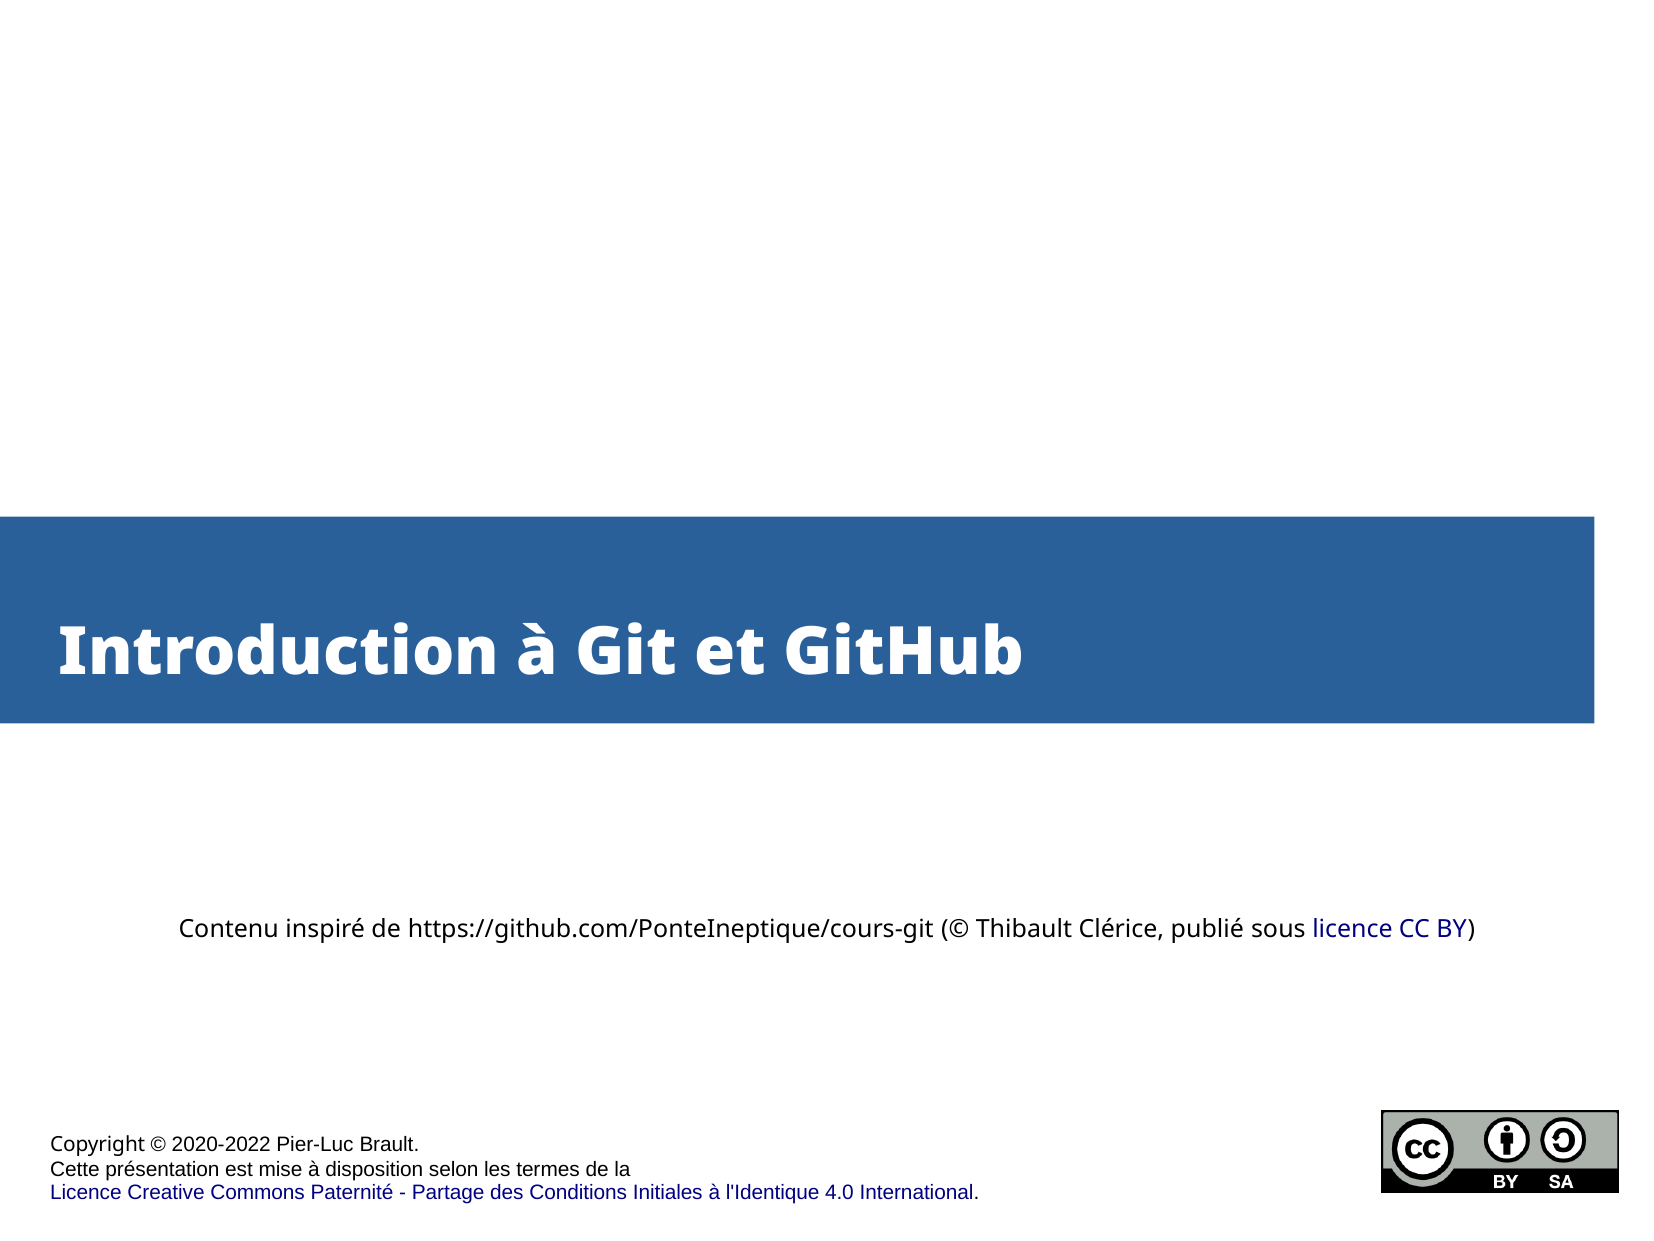

# Introduction à Git et GitHub
Contenu inspiré de https://github.com/PonteIneptique/cours-git (© Thibault Clérice, publié sous licence CC BY)
Copyright © 2020-2022 Pier-Luc Brault.
Cette présentation est mise à disposition selon les termes de la Licence Creative Commons Paternité - Partage des Conditions Initiales à l'Identique 4.0 International.